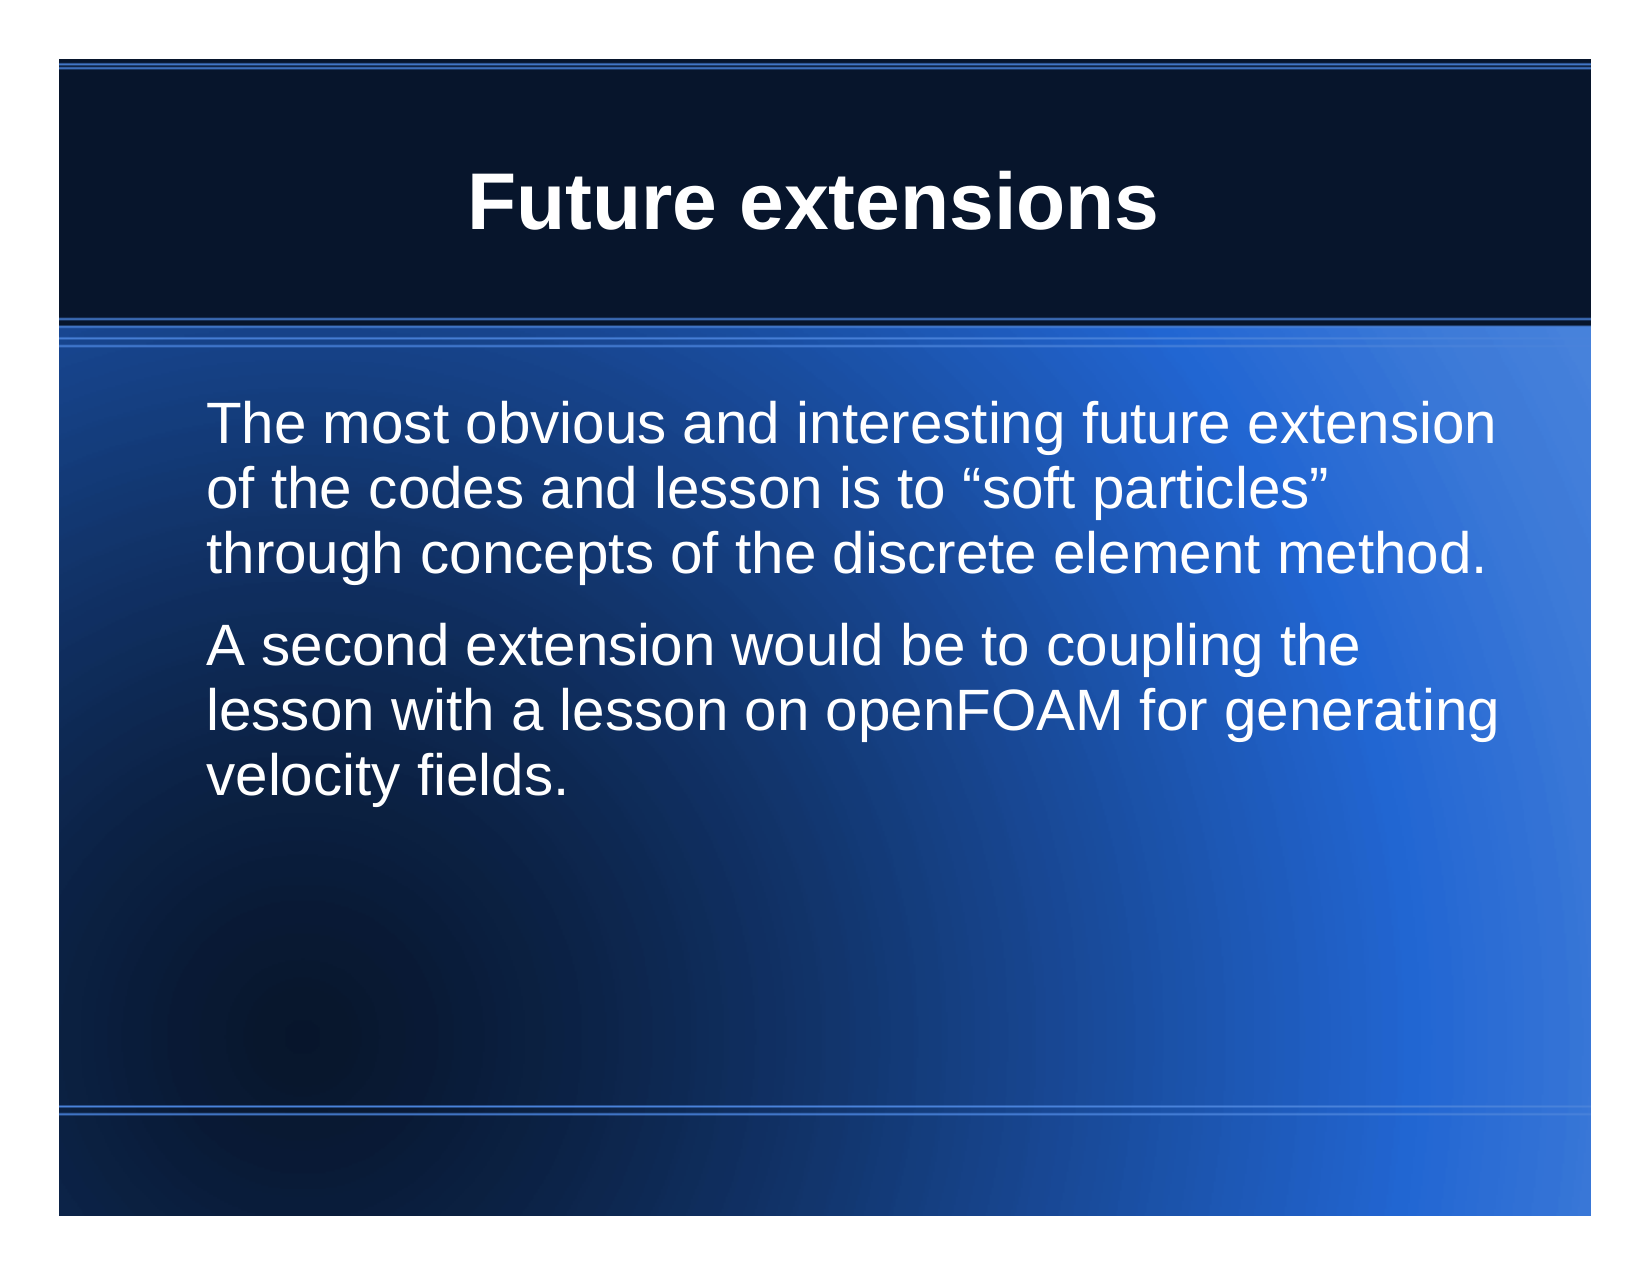

# Future extensions
The most obvious and interesting future extension of the codes and lesson is to “soft particles” through concepts of the discrete element method.
A second extension would be to coupling the lesson with a lesson on openFOAM for generating velocity fields.